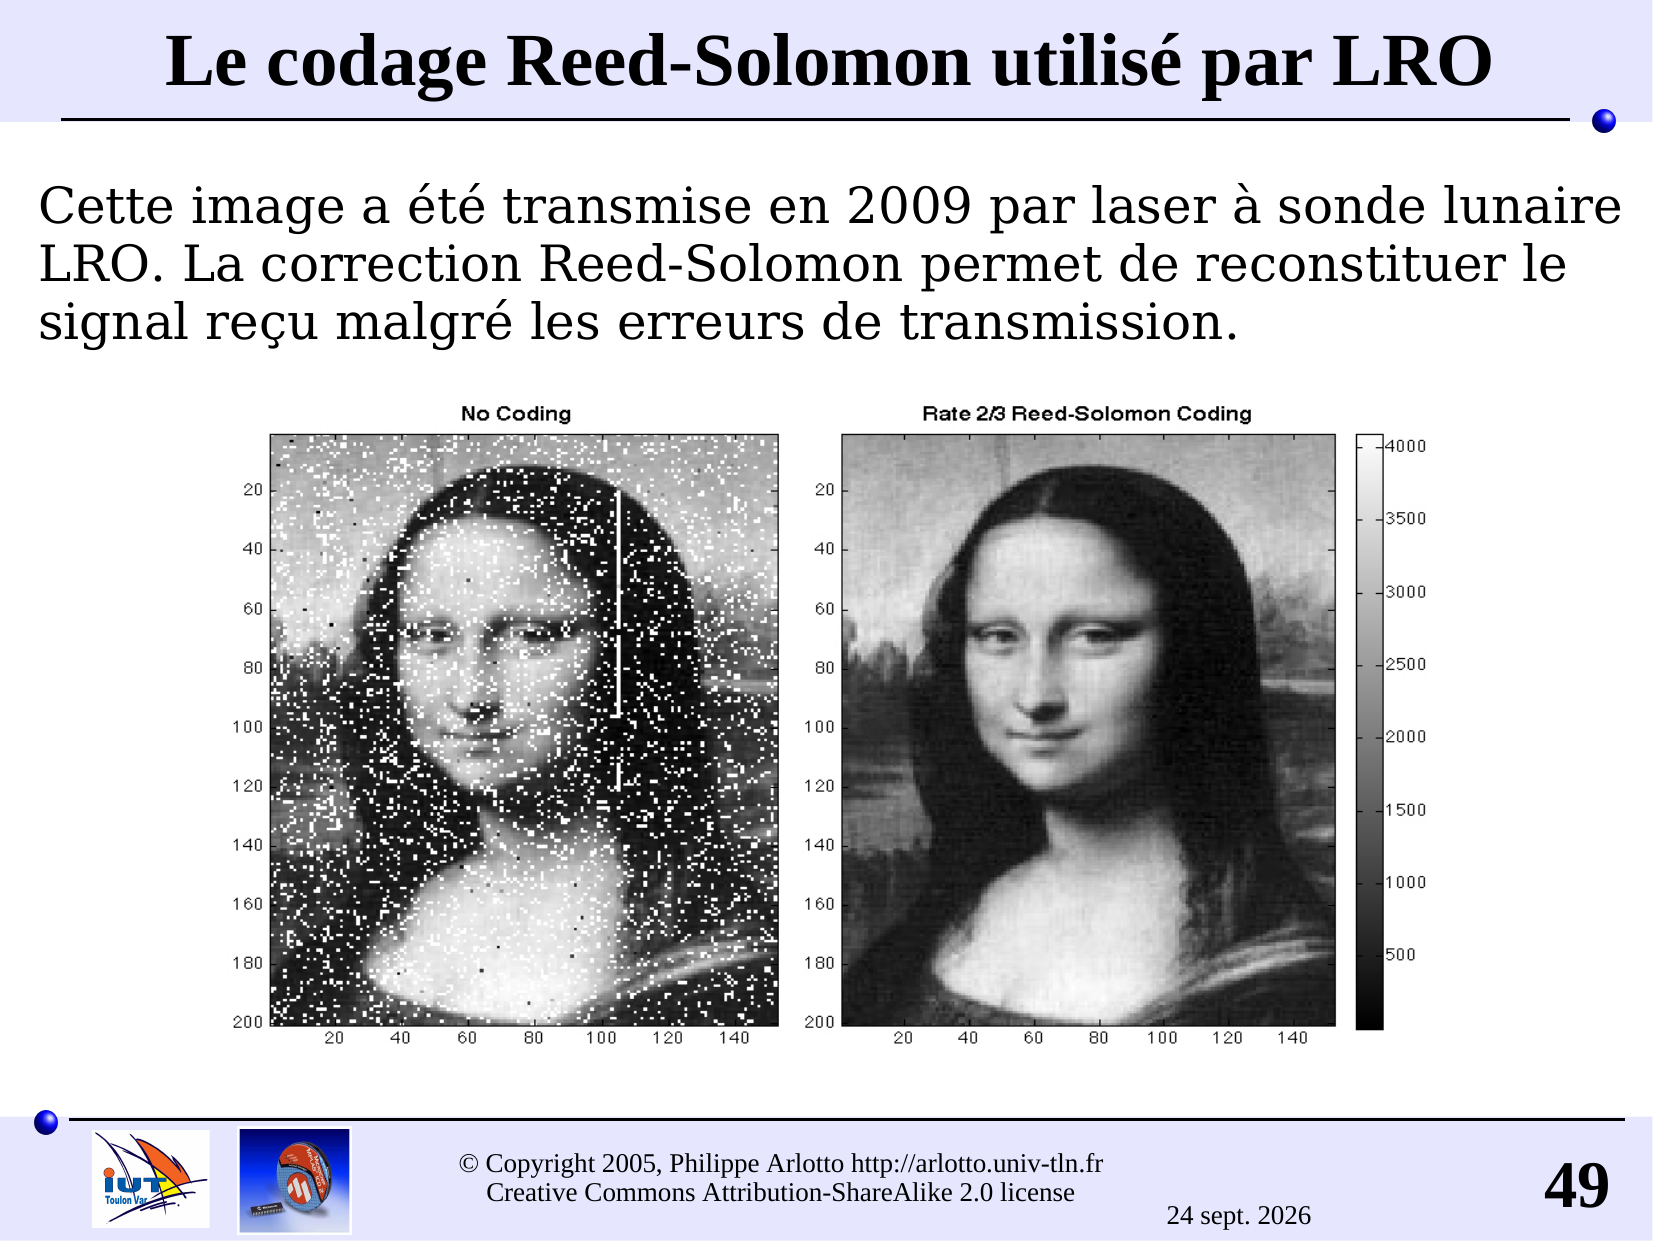

# Le codage Reed-Solomon utilisé par LRO
Cette image a été transmise en 2009 par laser à sonde lunaire
LRO. La correction Reed-Solomon permet de reconstituer le
signal reçu malgré les erreurs de transmission.